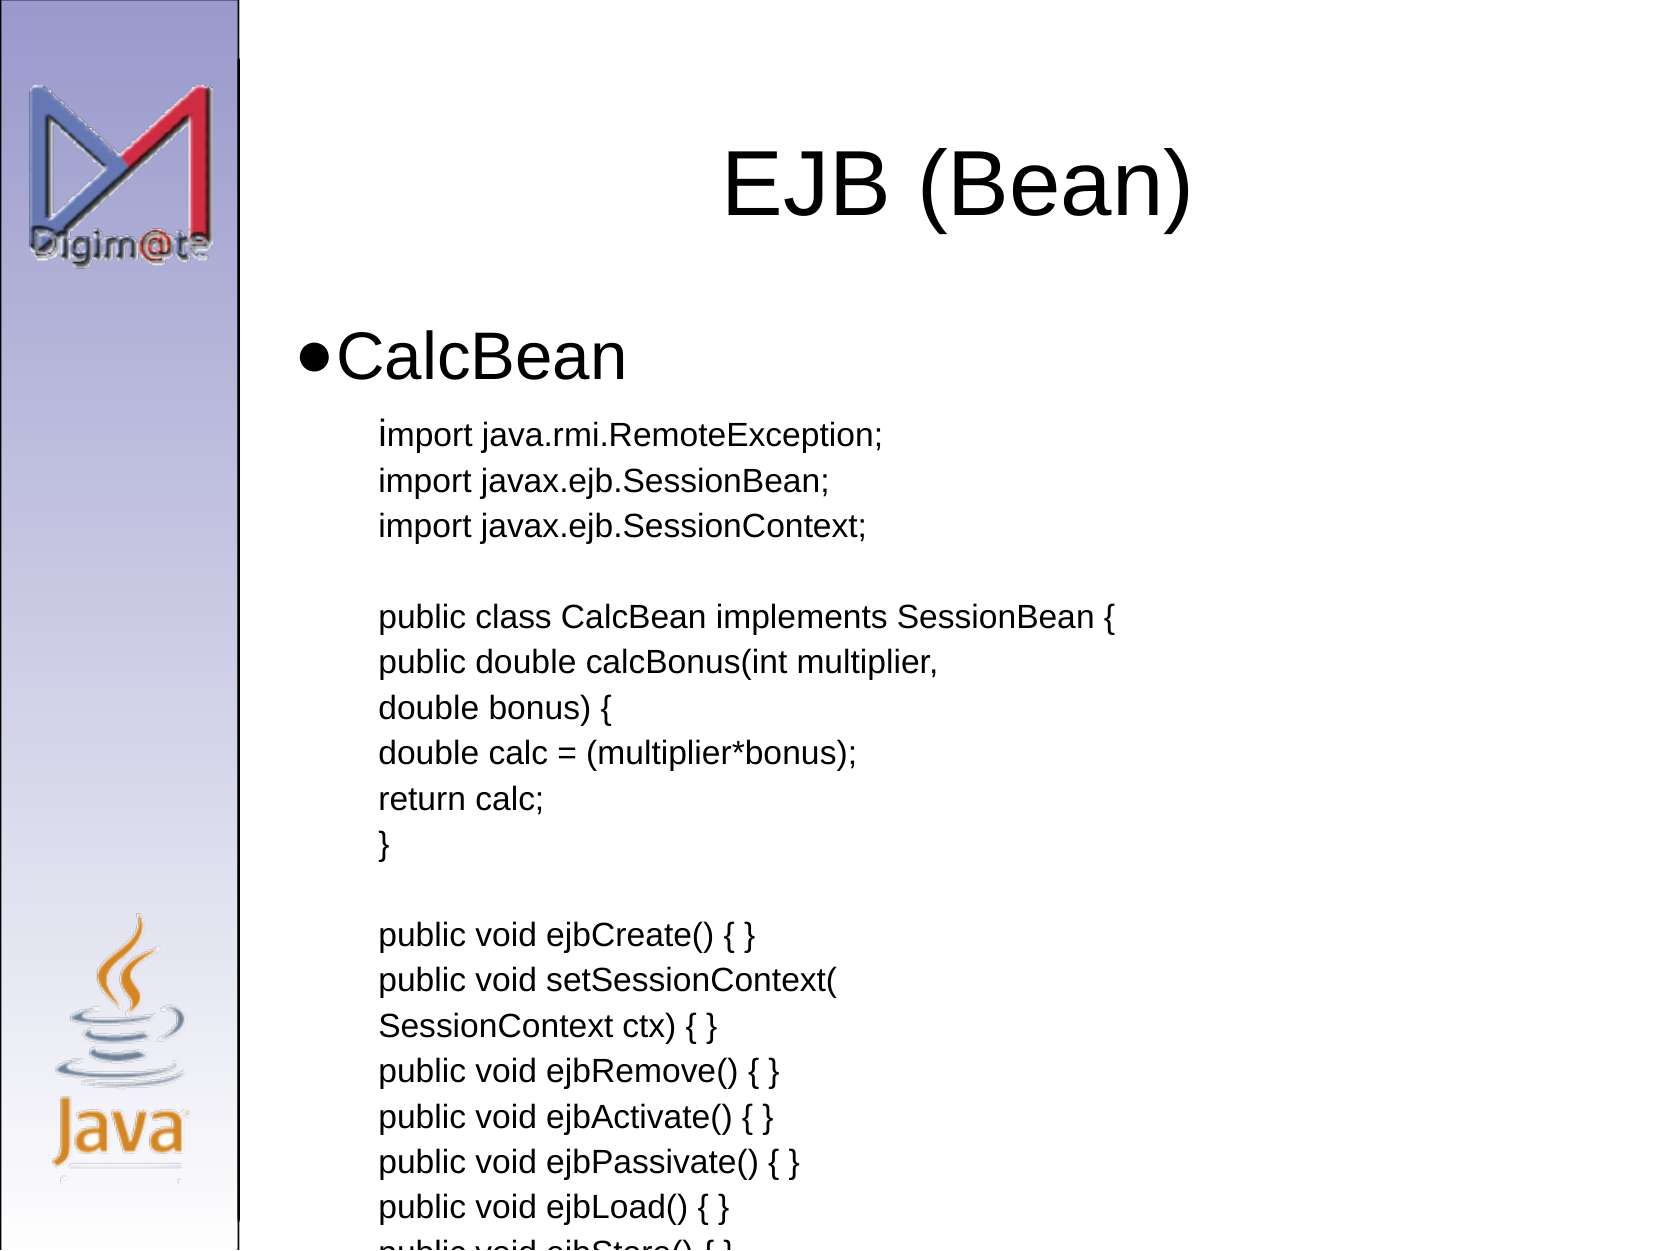

# EJB (Bean)
CalcBean
import java.rmi.RemoteException;
import javax.ejb.SessionBean;
import javax.ejb.SessionContext;
public class CalcBean implements SessionBean {
public double calcBonus(int multiplier,
double bonus) {
double calc = (multiplier*bonus);
return calc;
}
public void ejbCreate() { }
public void setSessionContext(
SessionContext ctx) { }
public void ejbRemove() { }
public void ejbActivate() { }
public void ejbPassivate() { }
public void ejbLoad() { }
public void ejbStore() { }
}